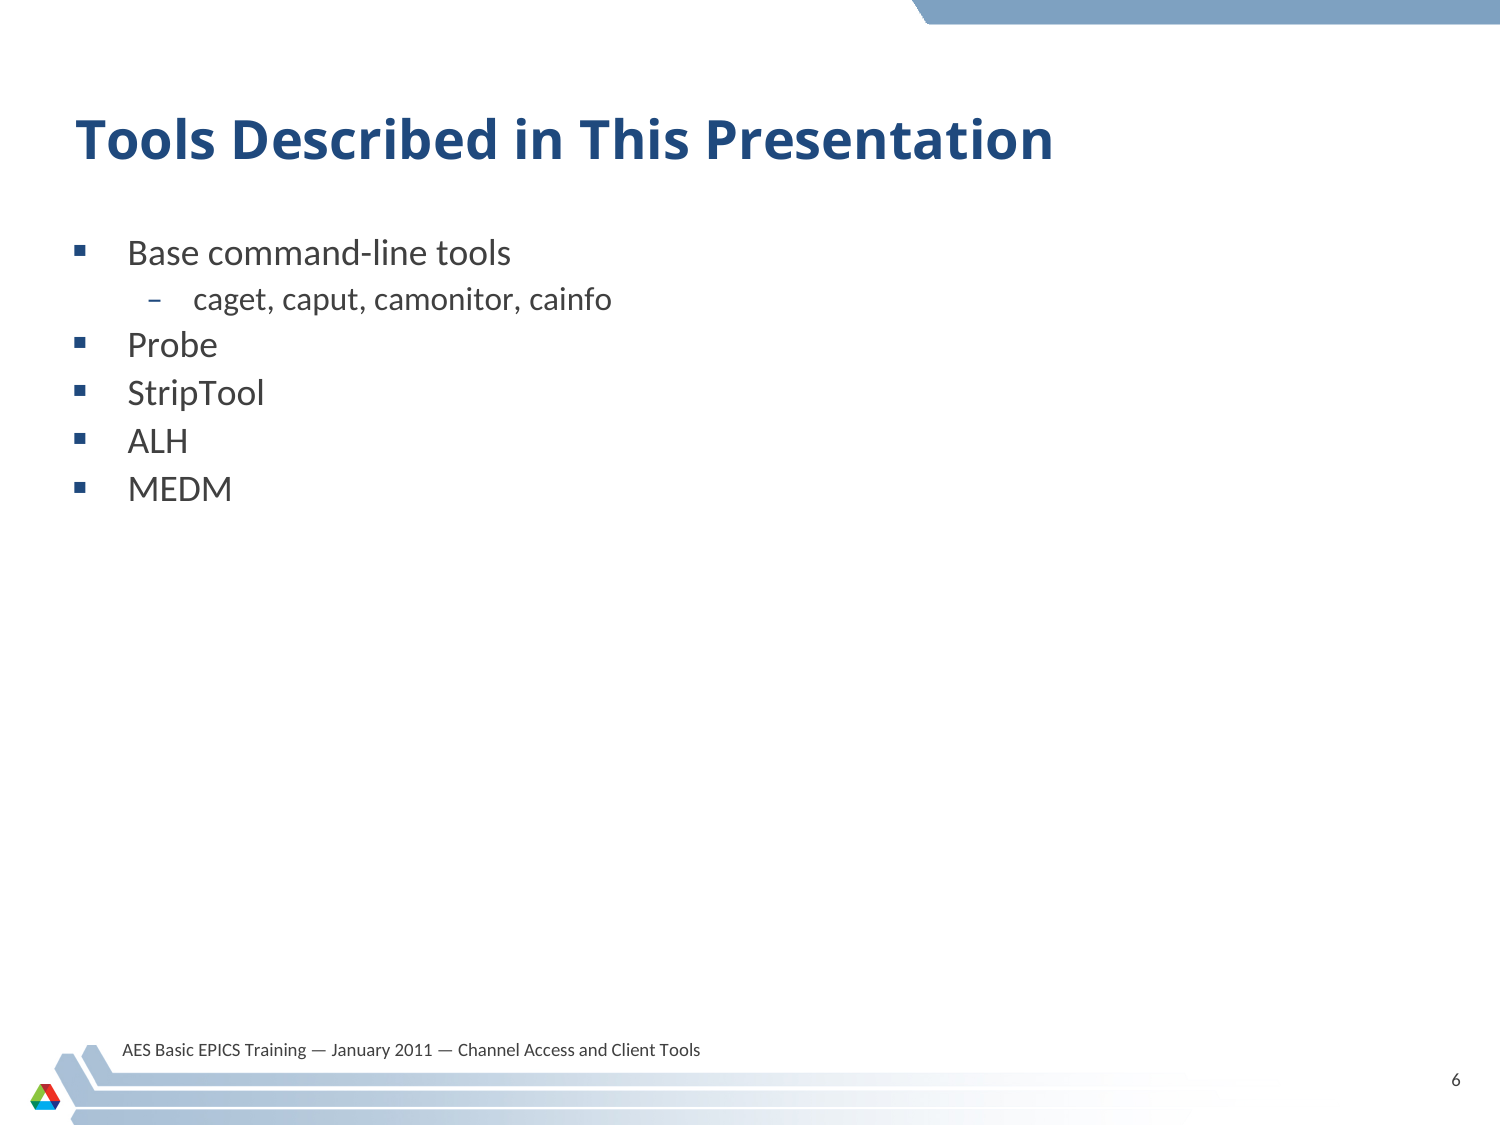

# Tools Described in This Presentation
Base command-line tools
caget, caput, camonitor, cainfo
Probe
StripTool
ALH
MEDM
AES Basic EPICS Training — January 2011 — Channel Access and Client Tools
6